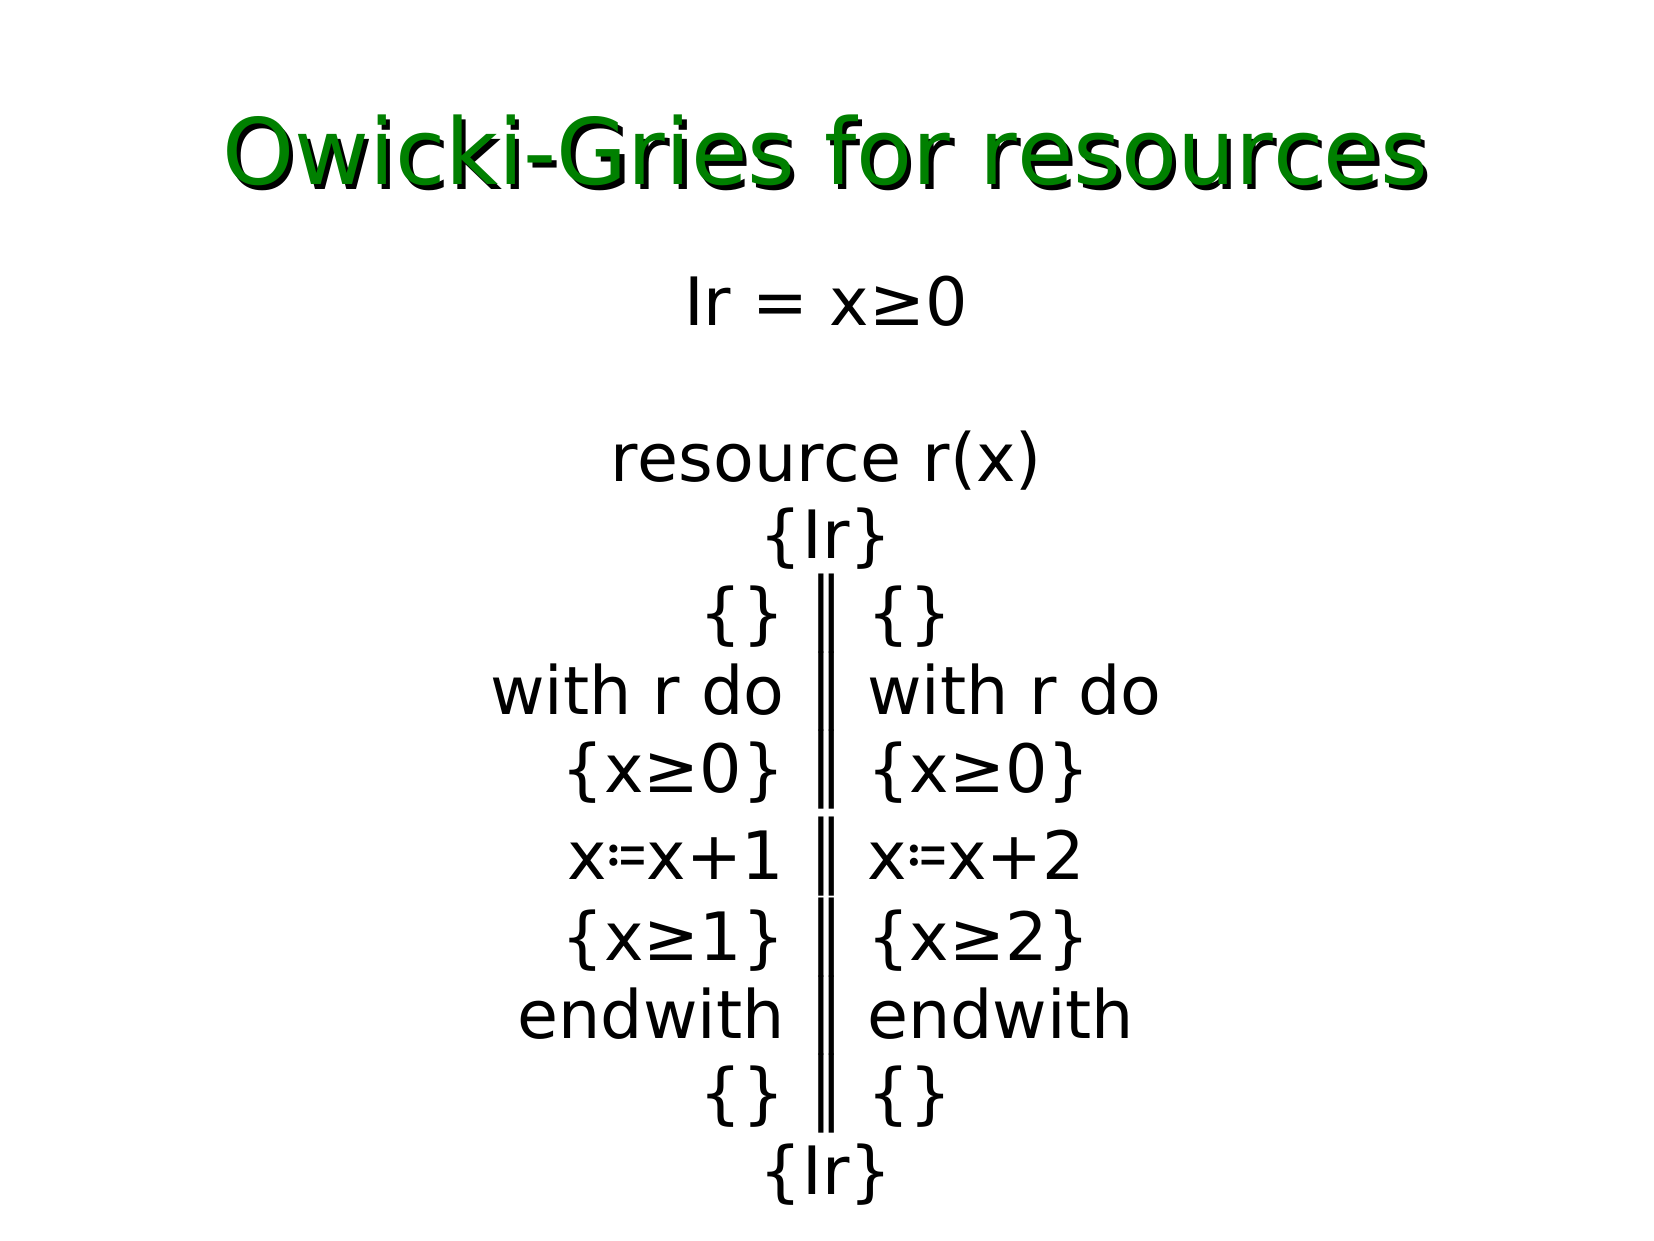

# Owicki-Gries for resources
Ir = x≥0
resource r(x)
{Ir}
{} ║ {}
with r do ║ with r do
{x≥0} ║ {x≥0}
x≔x+1 ║ x≔x+2
{x≥1} ║ {x≥2}
endwith ║ endwith
{} ║ {}
{Ir}